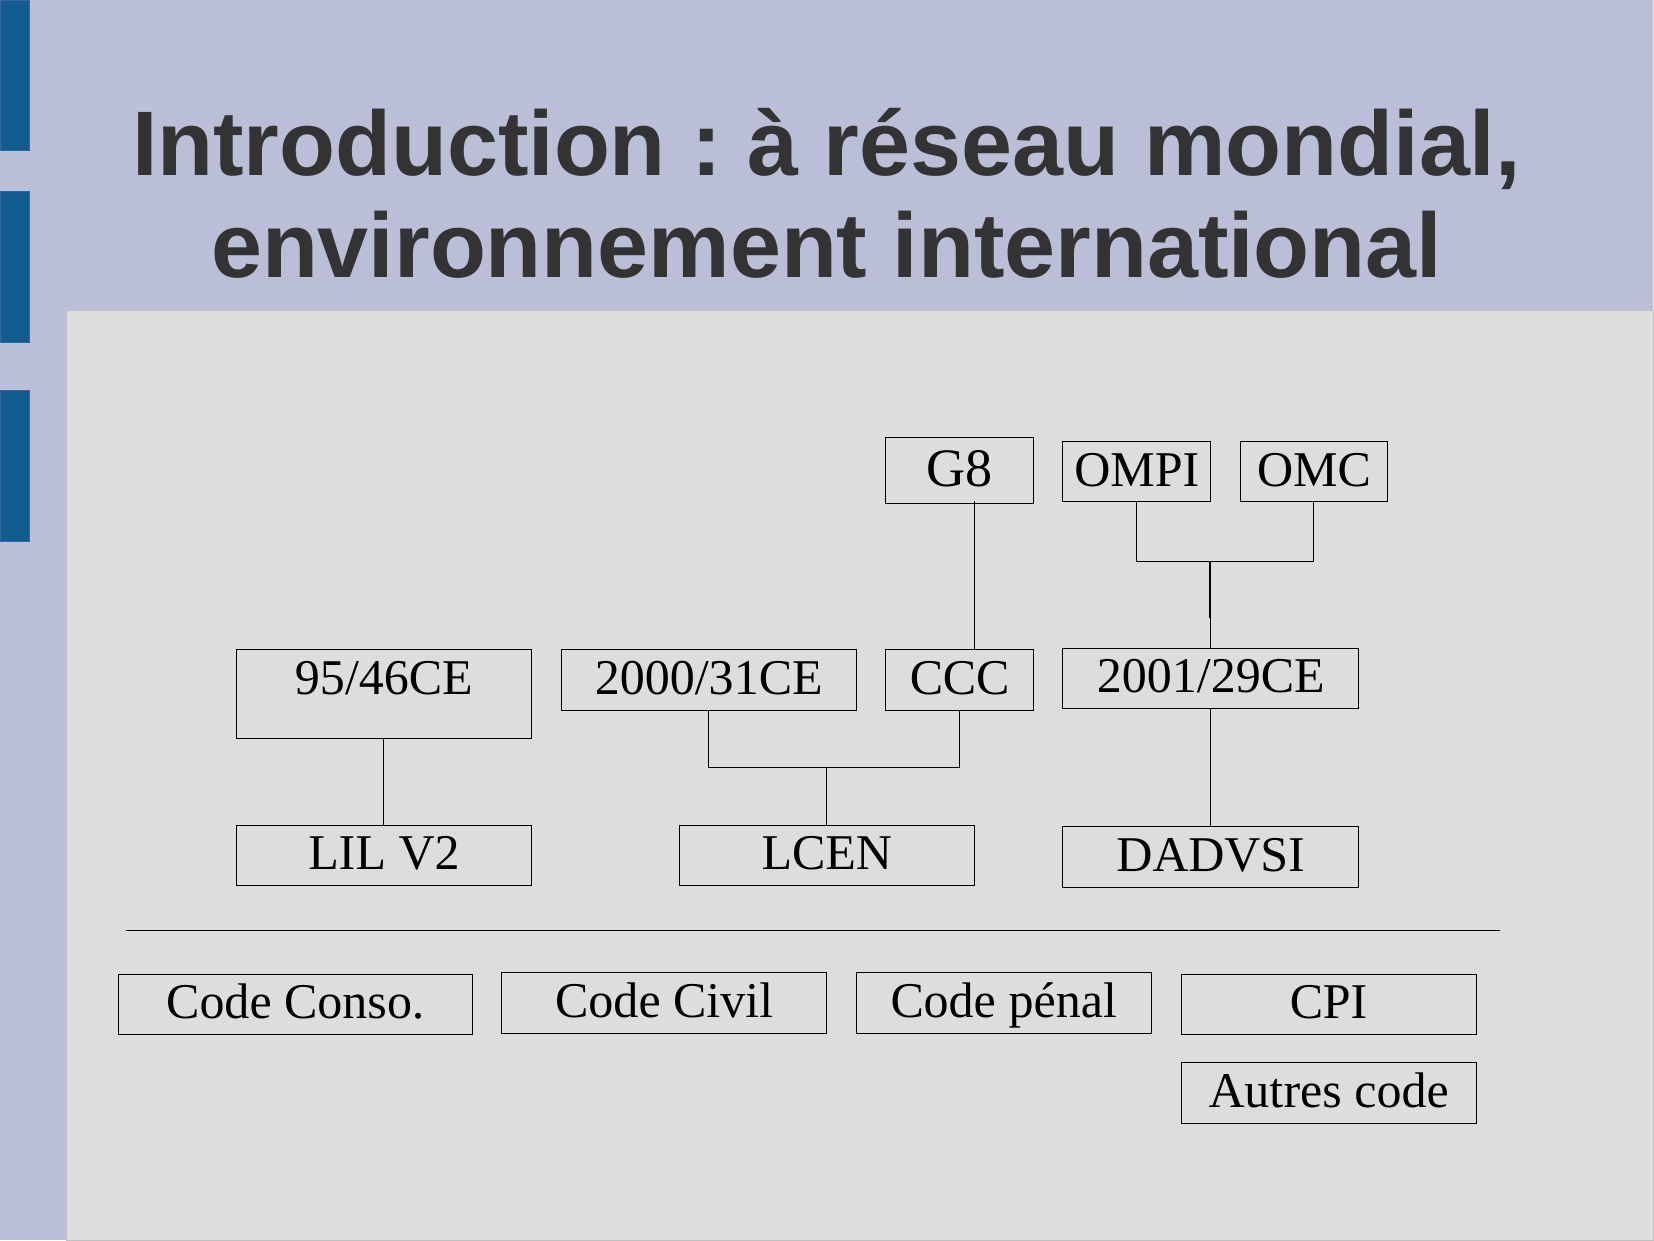

# Introduction : à réseau mondial, environnement international
G8
OMPI
OMC
2001/29CE
95/46CE
2000/31CE
CCC
LIL V2
LCEN
DADVSI
Code Civil
Code pénal
Code Conso.
CPI
Autres code